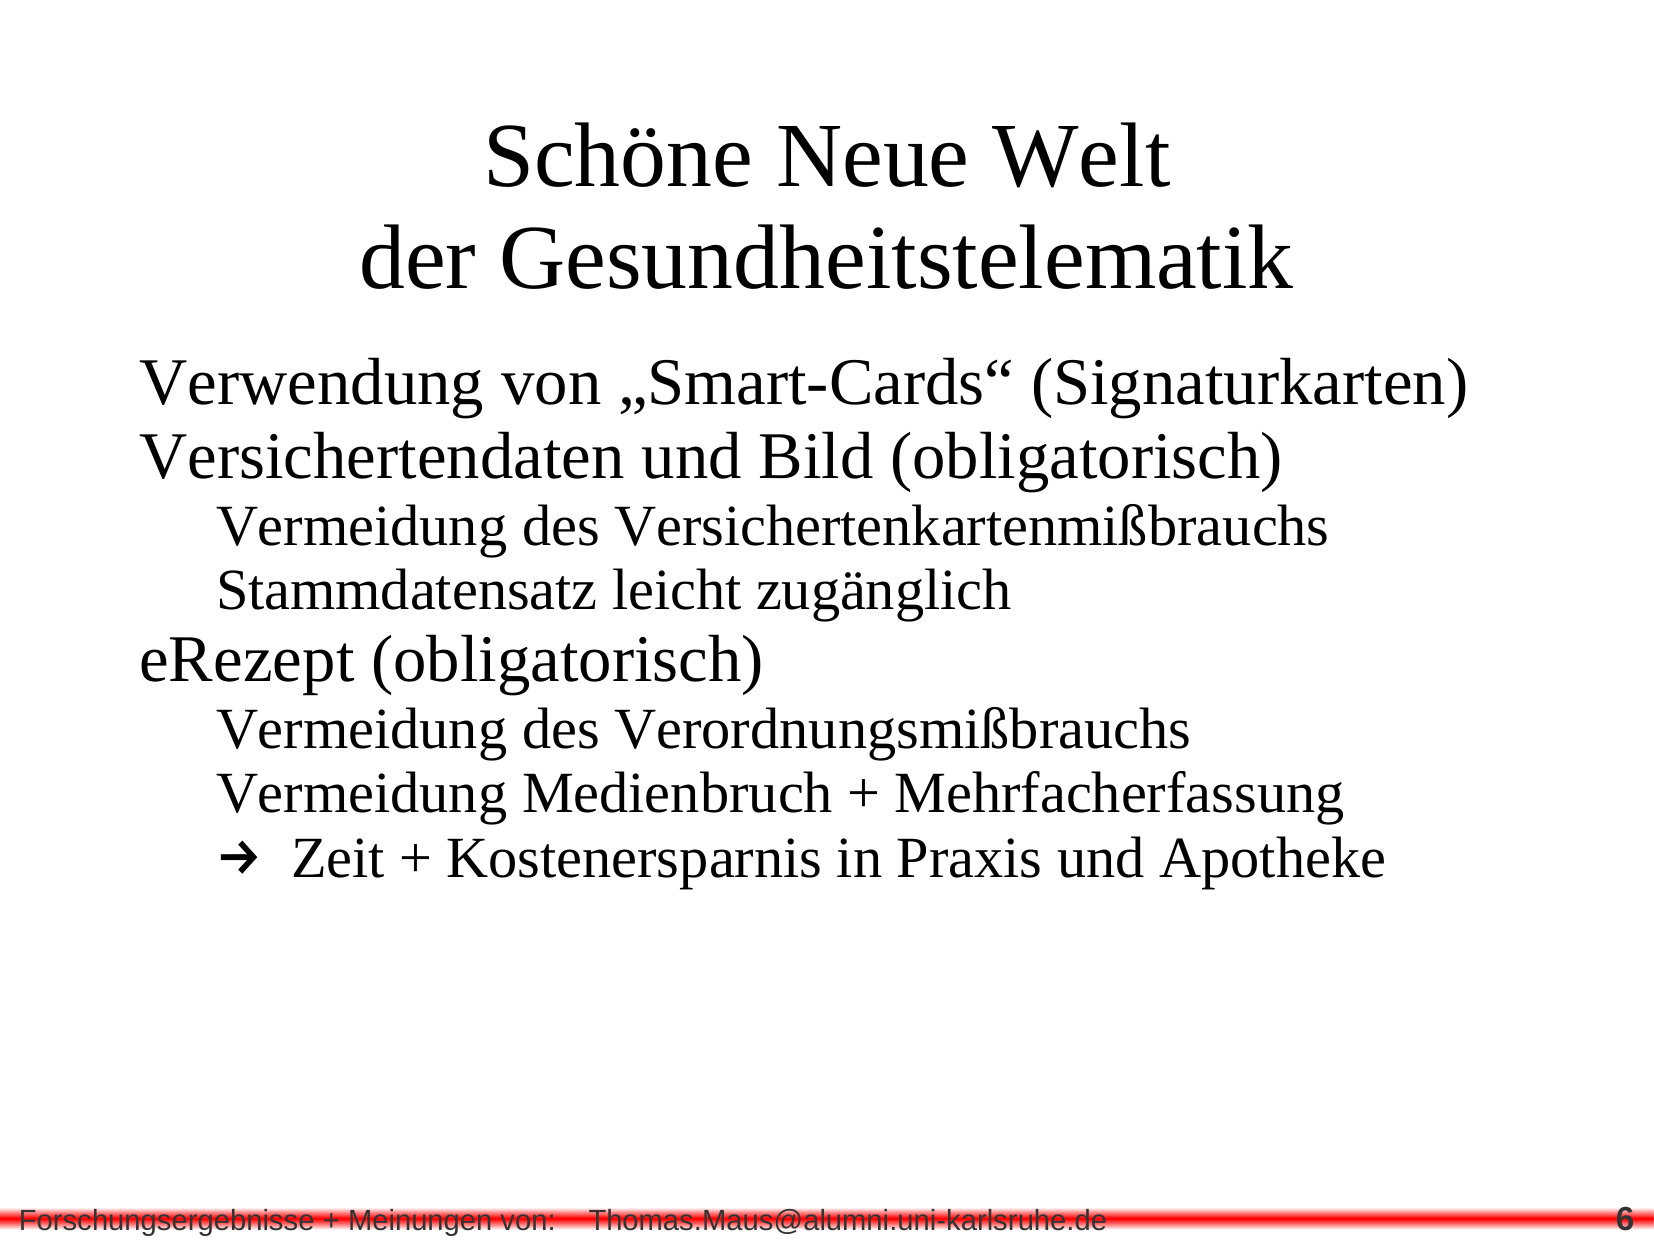

# Schöne Neue Welt der Gesundheitstelematik
Verwendung von „Smart-Cards“ (Signaturkarten)
Versichertendaten und Bild (obligatorisch)
Vermeidung des Versichertenkartenmißbrauchs
Stammdatensatz leicht zugänglich
eRezept (obligatorisch)
Vermeidung des Verordnungsmißbrauchs
Vermeidung Medienbruch + Mehrfacherfassung
→ Zeit + Kostenersparnis in Praxis und Apotheke